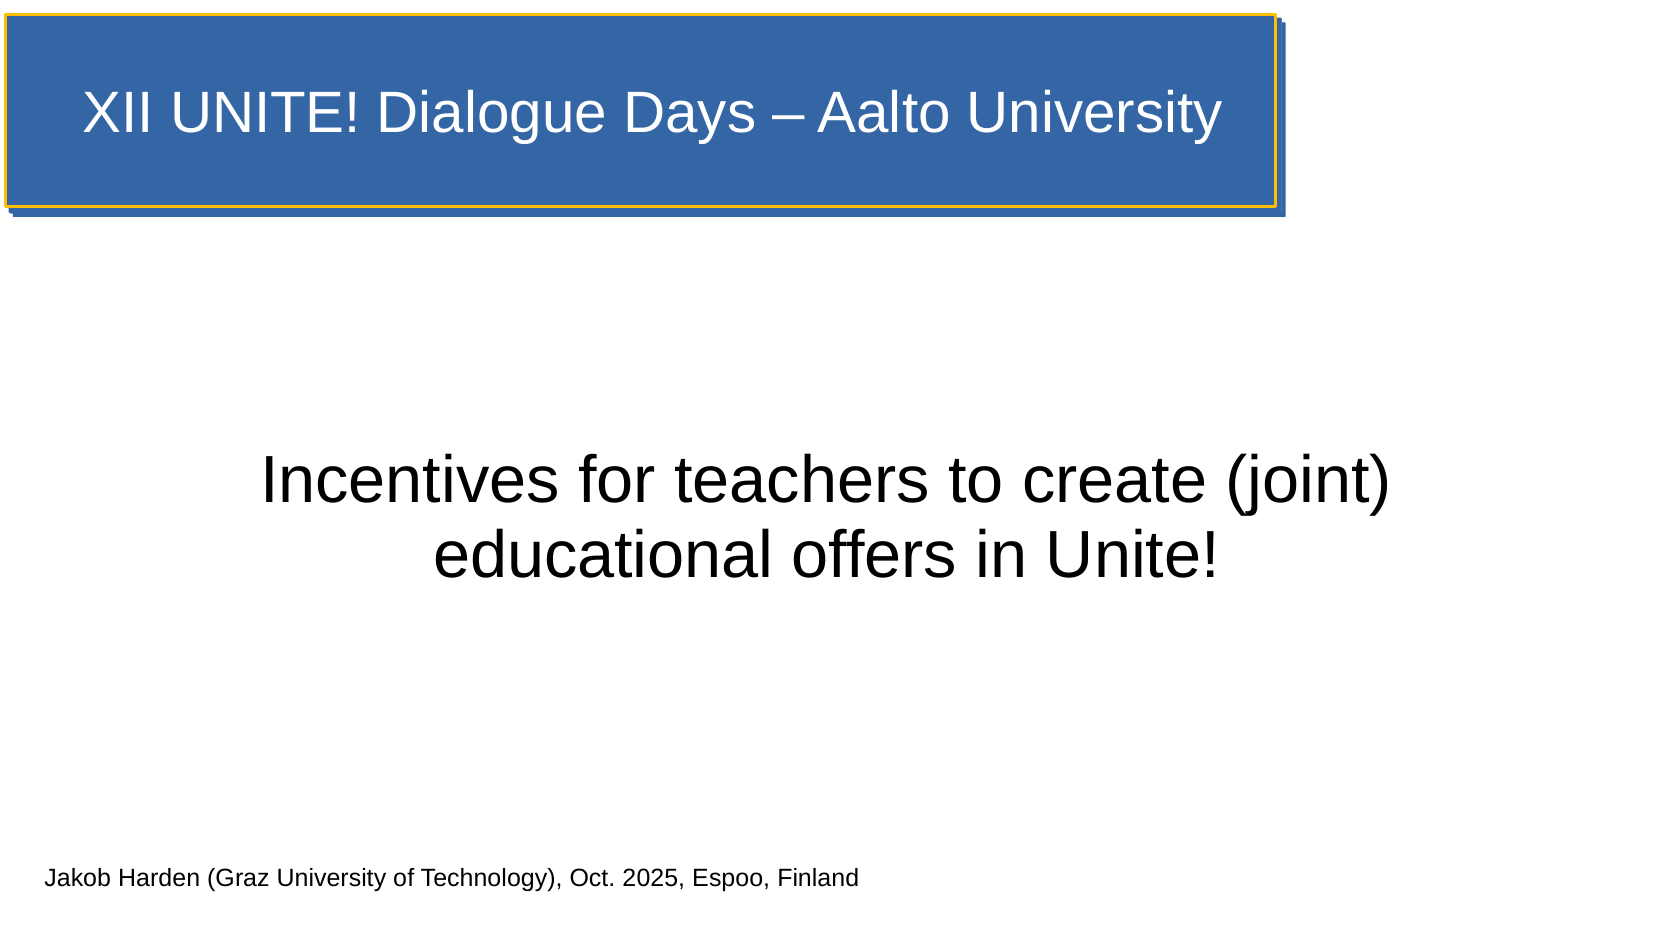

# XII UNITE! Dialogue Days – Aalto University
Incentives for teachers to create (joint) educational offers in Unite!